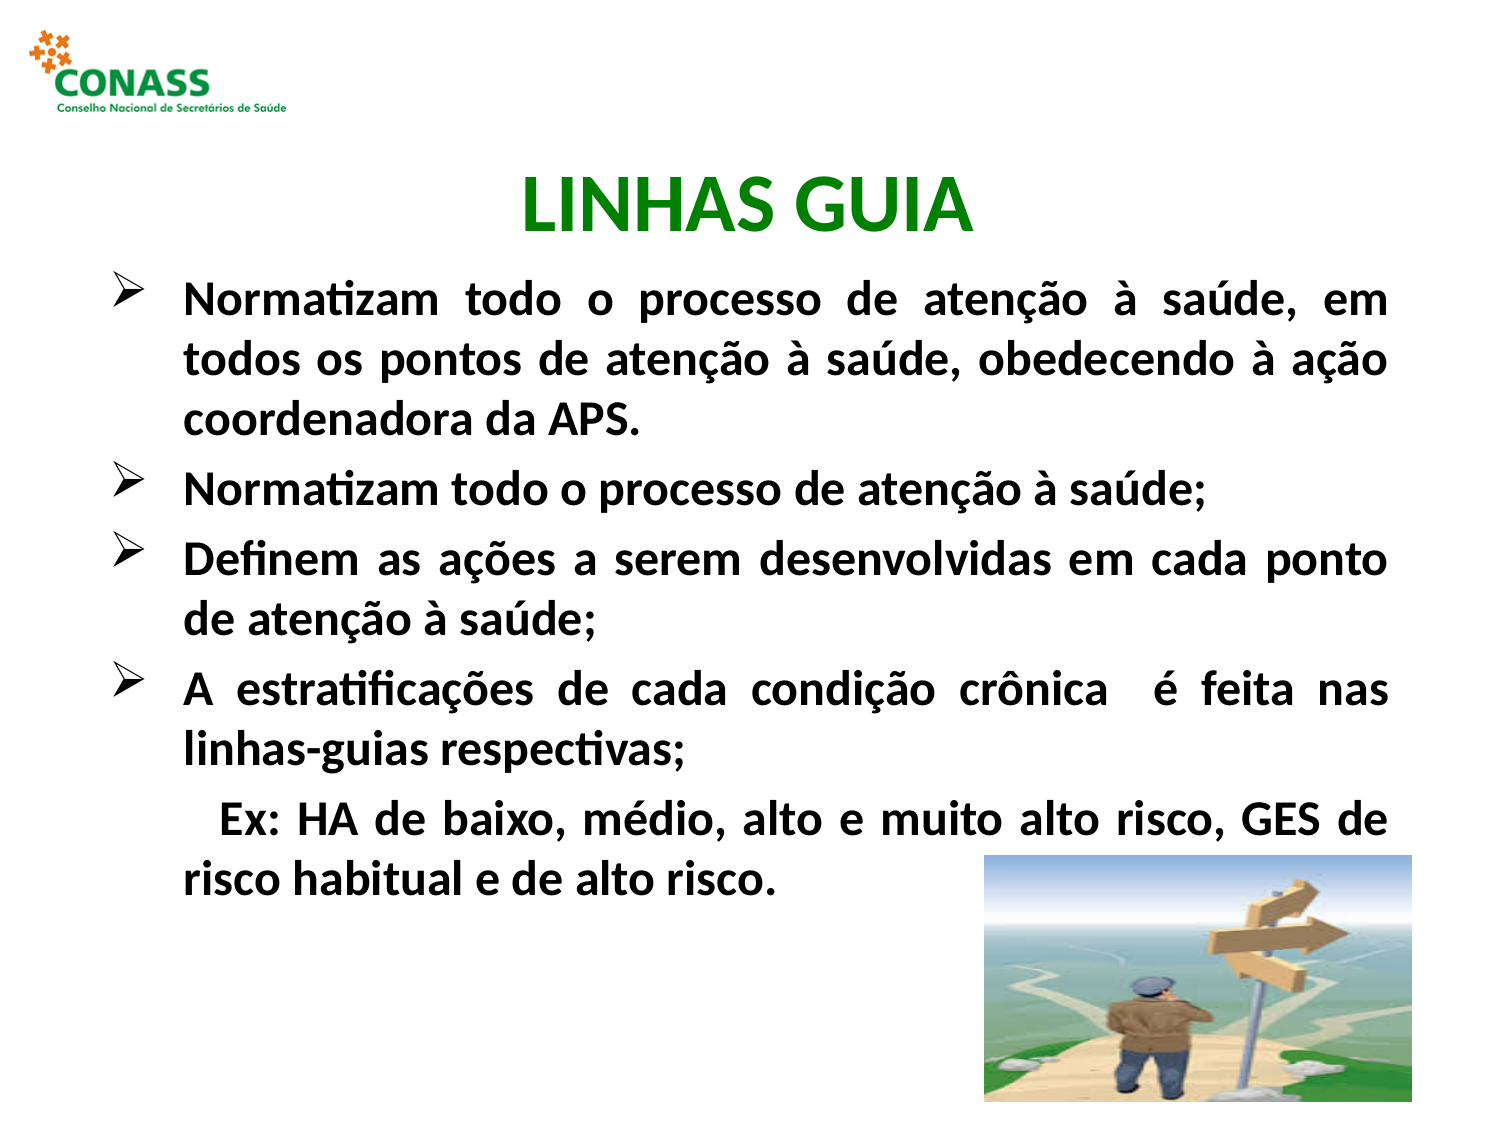

LINHAS GUIA
# Normatizam todo o processo de atenção à saúde, em todos os pontos de atenção à saúde, obedecendo à ação coordenadora da APS.
Normatizam todo o processo de atenção à saúde;
Definem as ações a serem desenvolvidas em cada ponto de atenção à saúde;
A estratificações de cada condição crônica é feita nas linhas-guias respectivas;
 Ex: HA de baixo, médio, alto e muito alto risco, GES de risco habitual e de alto risco.